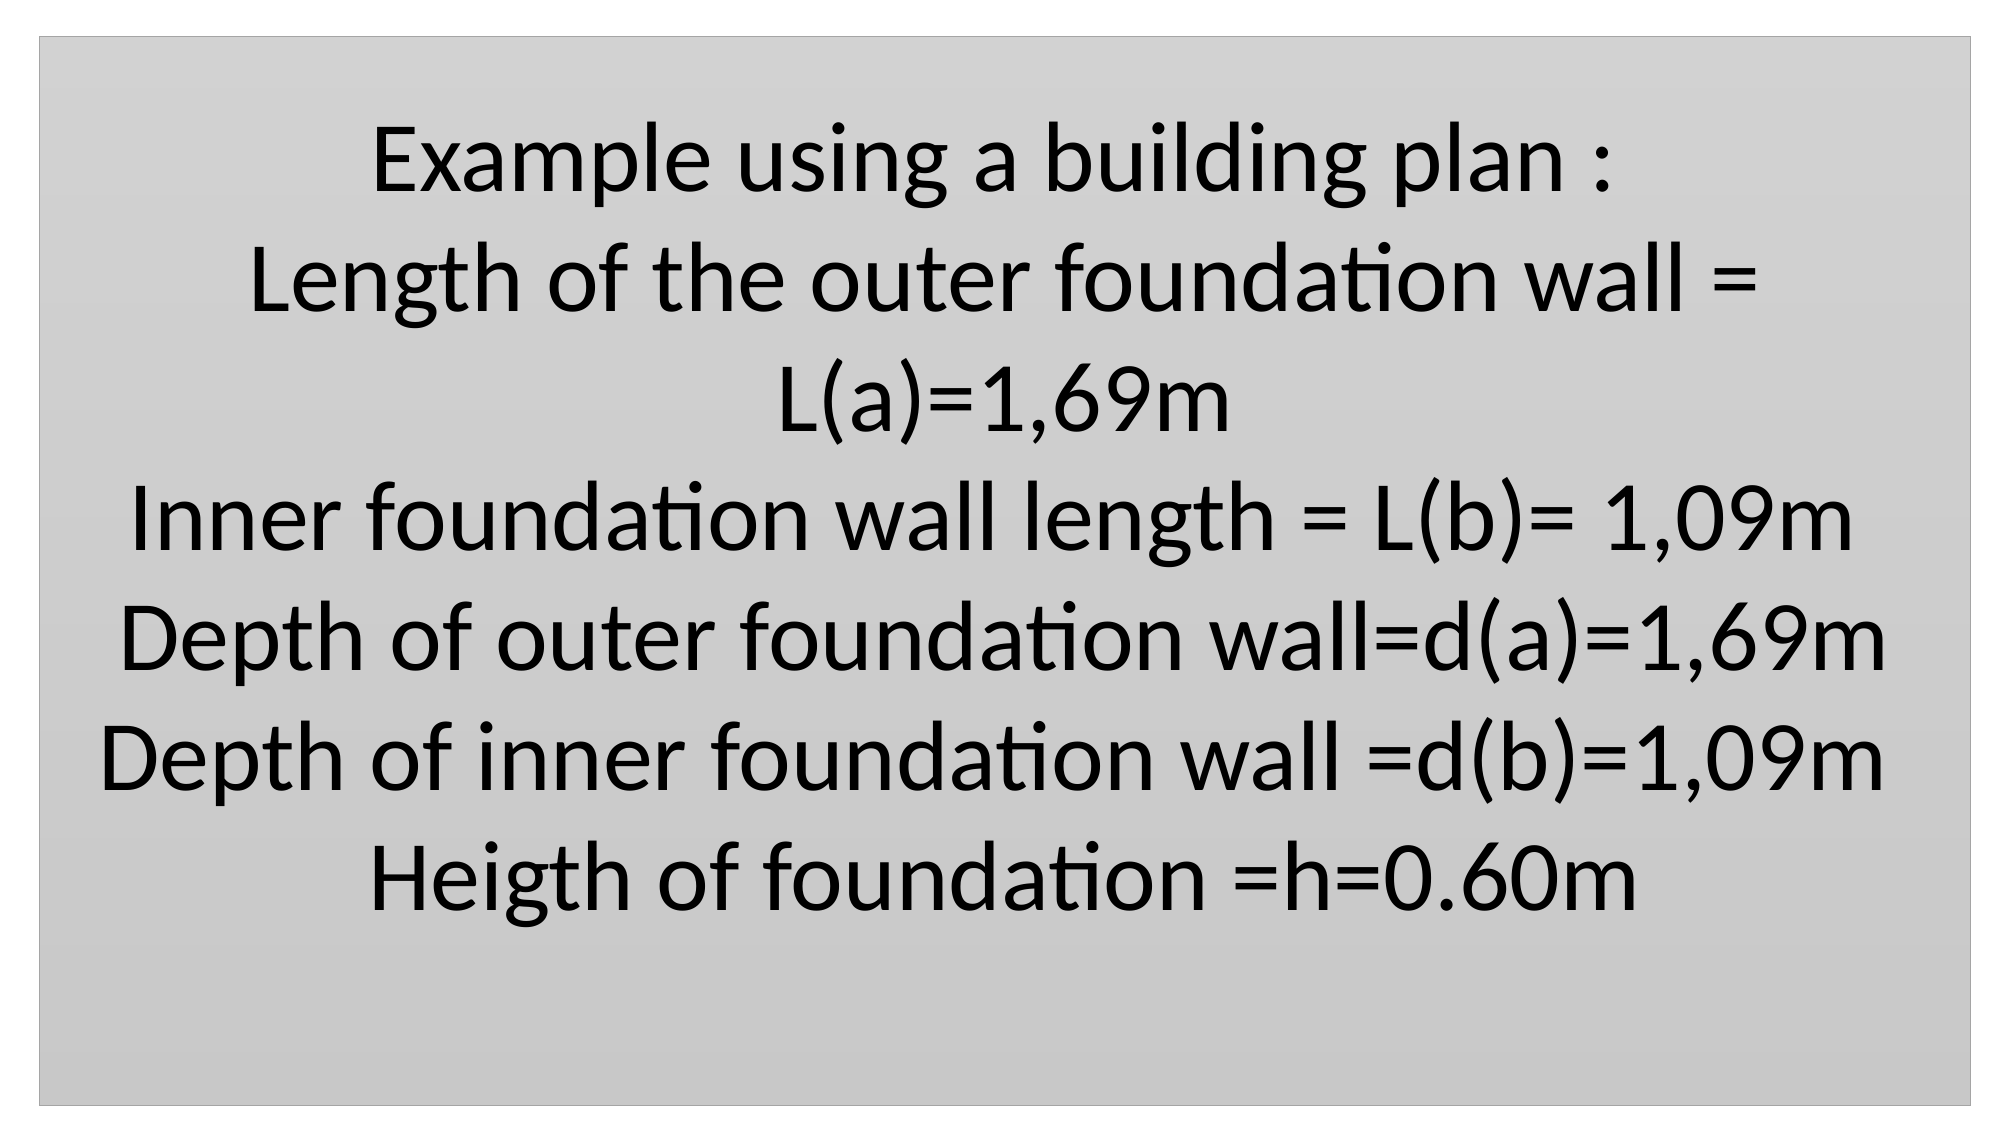

Example using a building plan :
Length of the outer foundation wall = L(a)=1,69m
Inner foundation wall length = L(b)= 1,09m
Depth of outer foundation wall=d(a)=1,69m
Depth of inner foundation wall =d(b)=1,09m
Heigth of foundation =h=0.60m